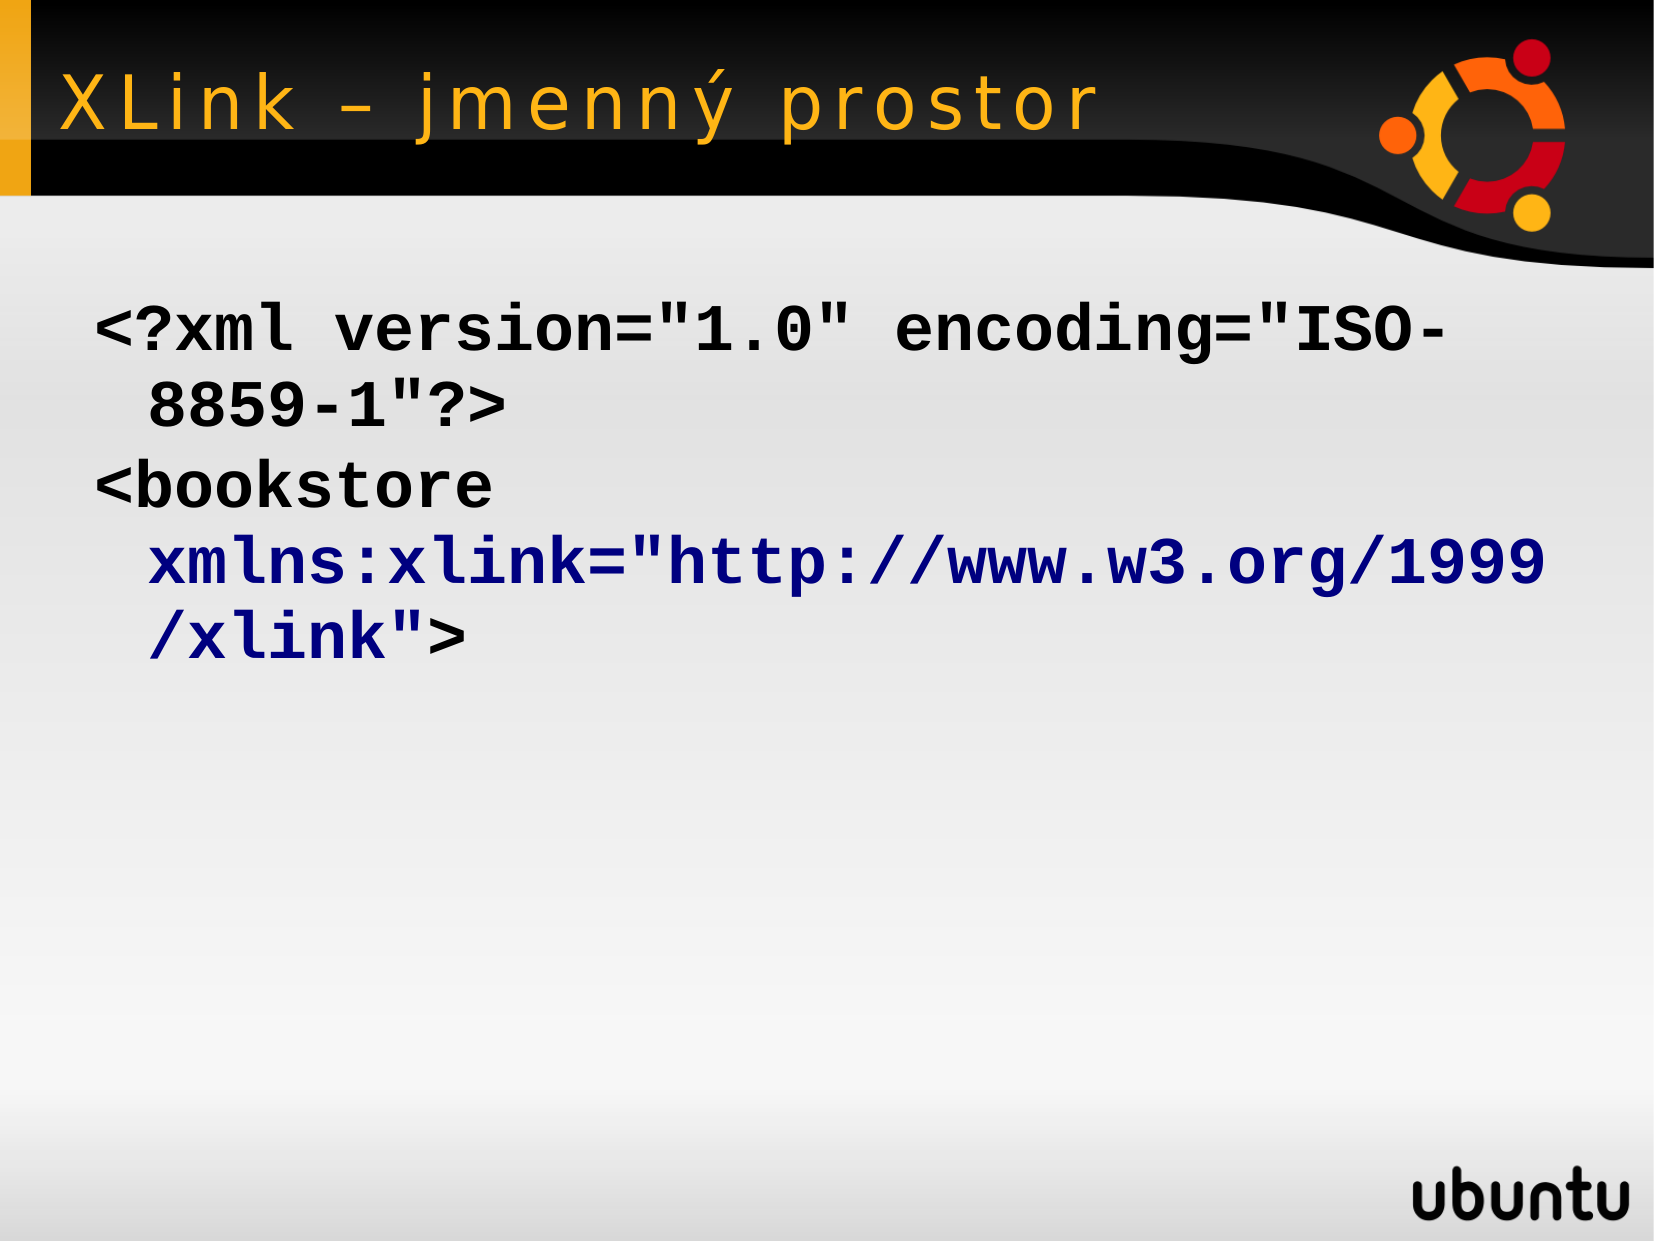

# XLink – jmenný prostor
<?xml version="1.0" encoding="ISO-8859-1"?>
<bookstore xmlns:xlink="http://www.w3.org/1999/xlink">